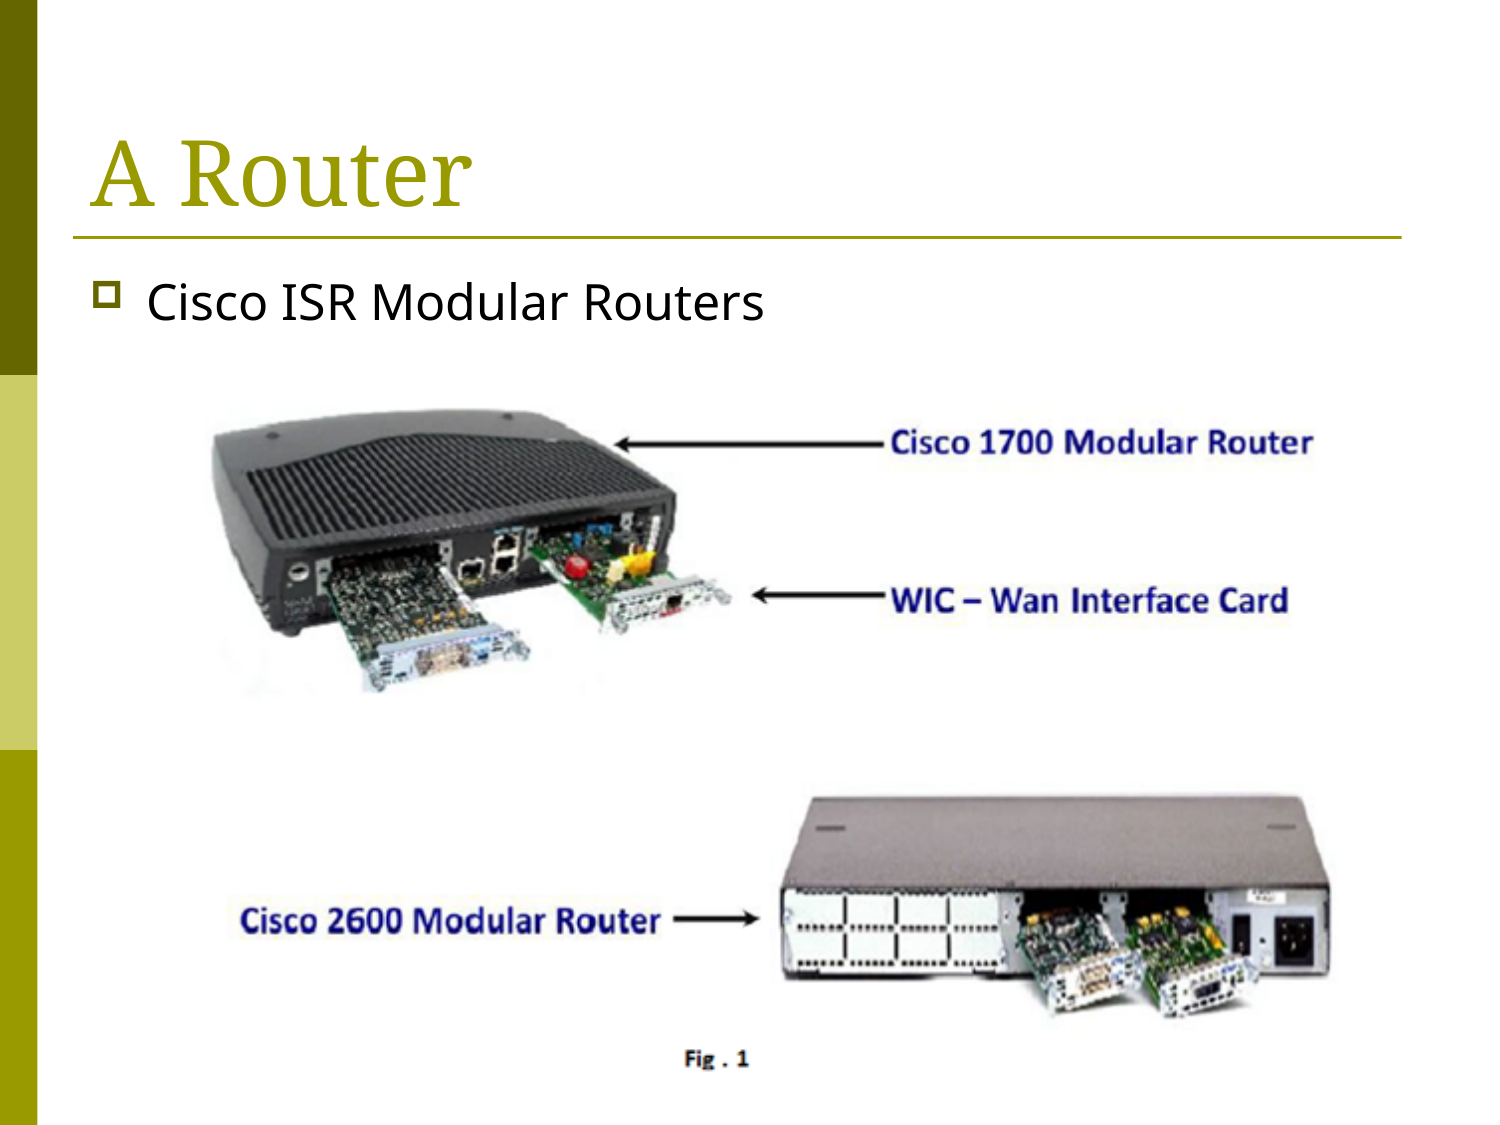

# A Router
Cisco ISR Modular Routers